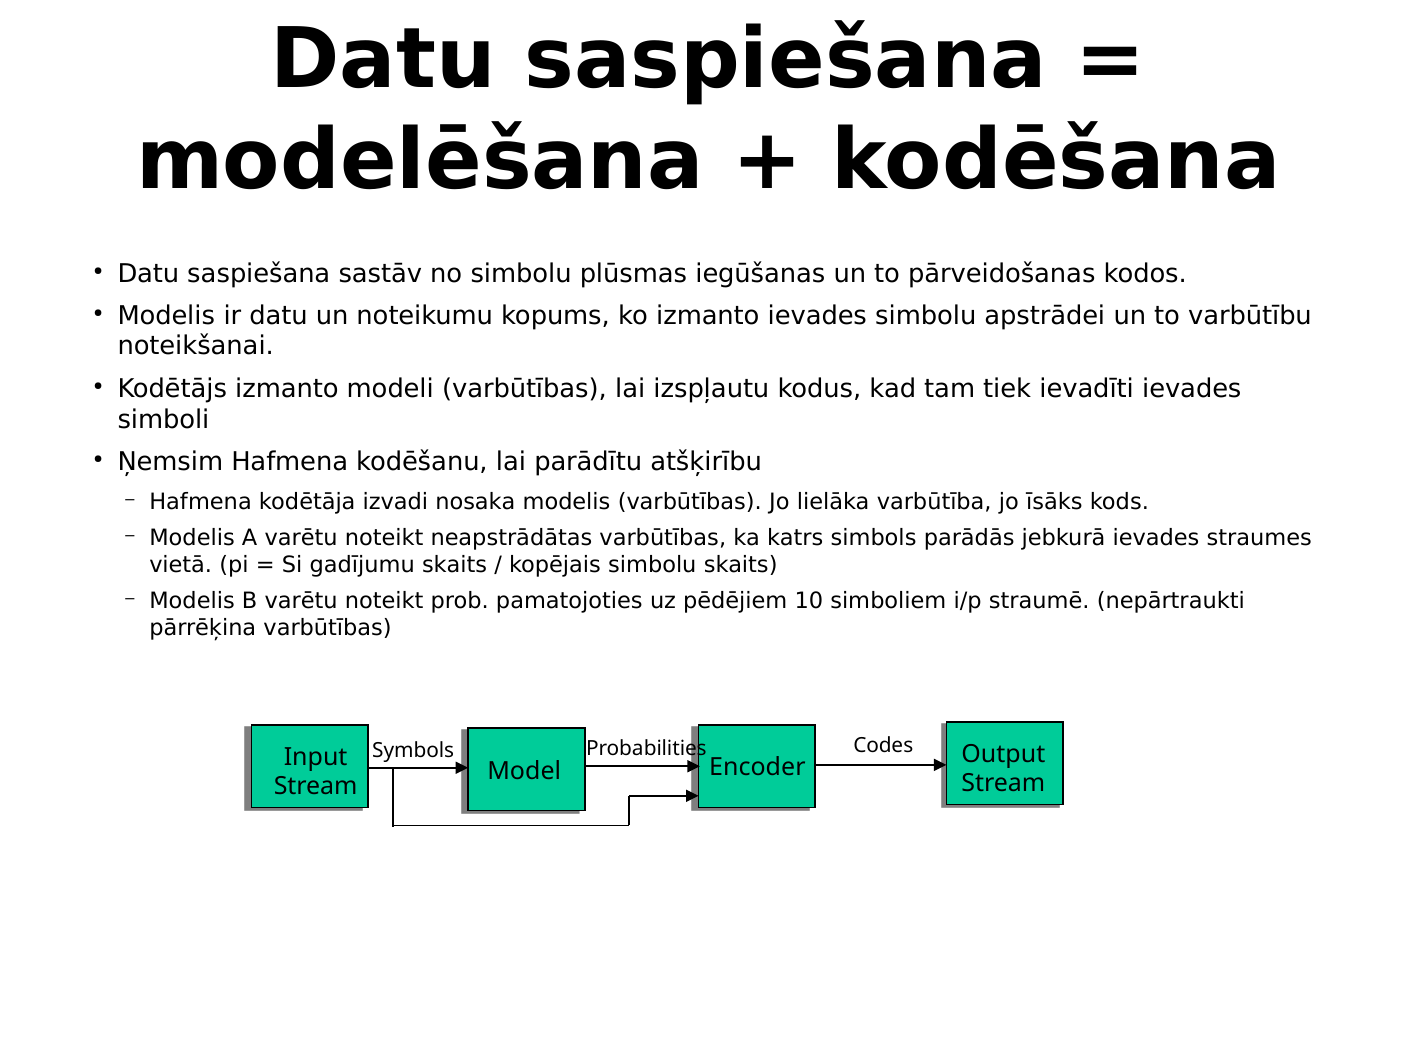

# Datu saspiešana = modelēšana + kodēšana
Datu saspiešana sastāv no simbolu plūsmas iegūšanas un to pārveidošanas kodos.
Modelis ir datu un noteikumu kopums, ko izmanto ievades simbolu apstrādei un to varbūtību noteikšanai.
Kodētājs izmanto modeli (varbūtības), lai izspļautu kodus, kad tam tiek ievadīti ievades simboli
Ņemsim Hafmena kodēšanu, lai parādītu atšķirību
Hafmena kodētāja izvadi nosaka modelis (varbūtības). Jo lielāka varbūtība, jo īsāks kods.
Modelis A varētu noteikt neapstrādātas varbūtības, ka katrs simbols parādās jebkurā ievades straumes vietā. (pi = Si gadījumu skaits / kopējais simbolu skaits)
Modelis B varētu noteikt prob. pamatojoties uz pēdējiem 10 simboliem i/p straumē. (nepārtraukti pārrēķina varbūtības)
Codes
Probabilities
Symbols
Output
Stream
Input
Stream
Encoder
Model